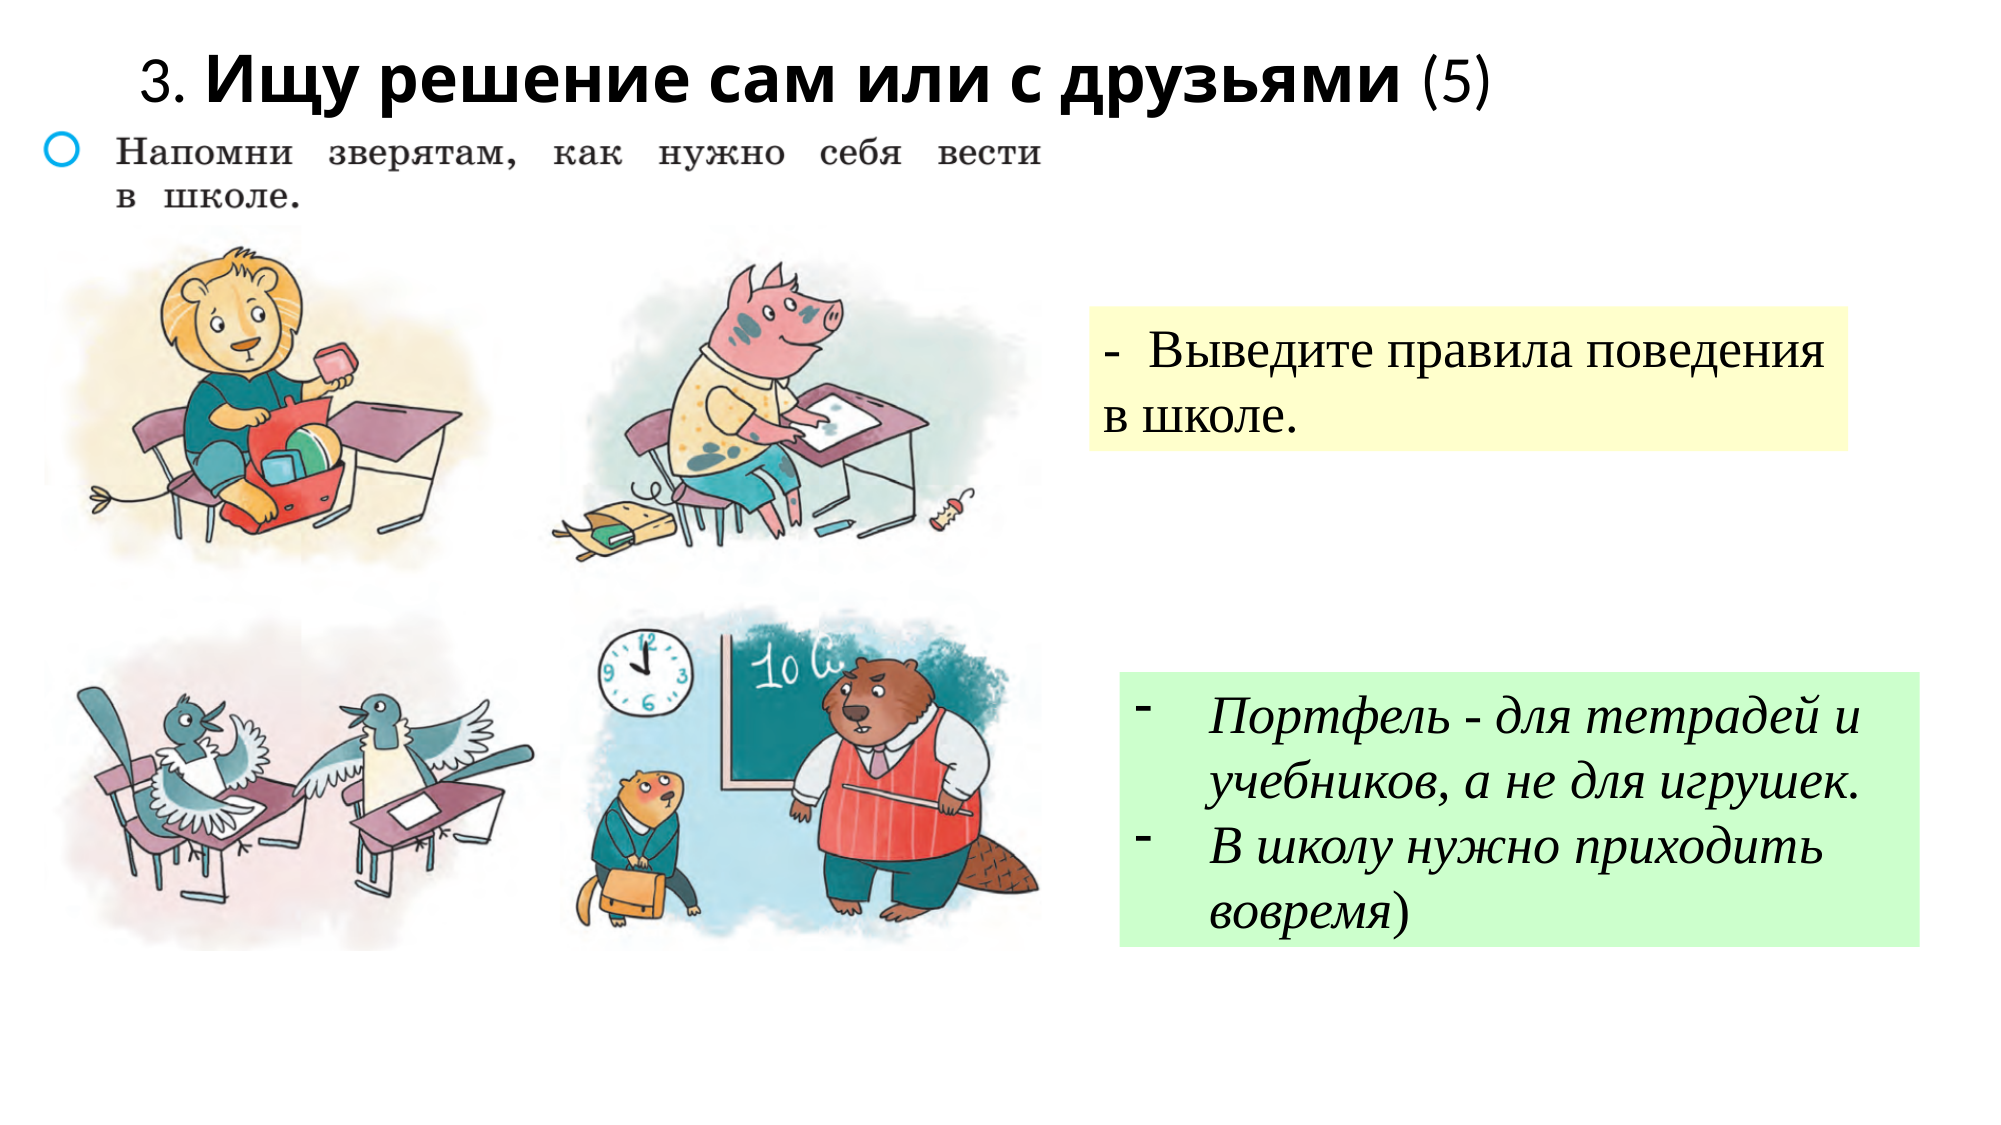

# 3. Ищу решение сам или с друзьями (5)
- Выведите правила поведения в школе.
Портфель - для тетрадей и учебников, а не для игрушек.
В школу нужно приходить вовремя)